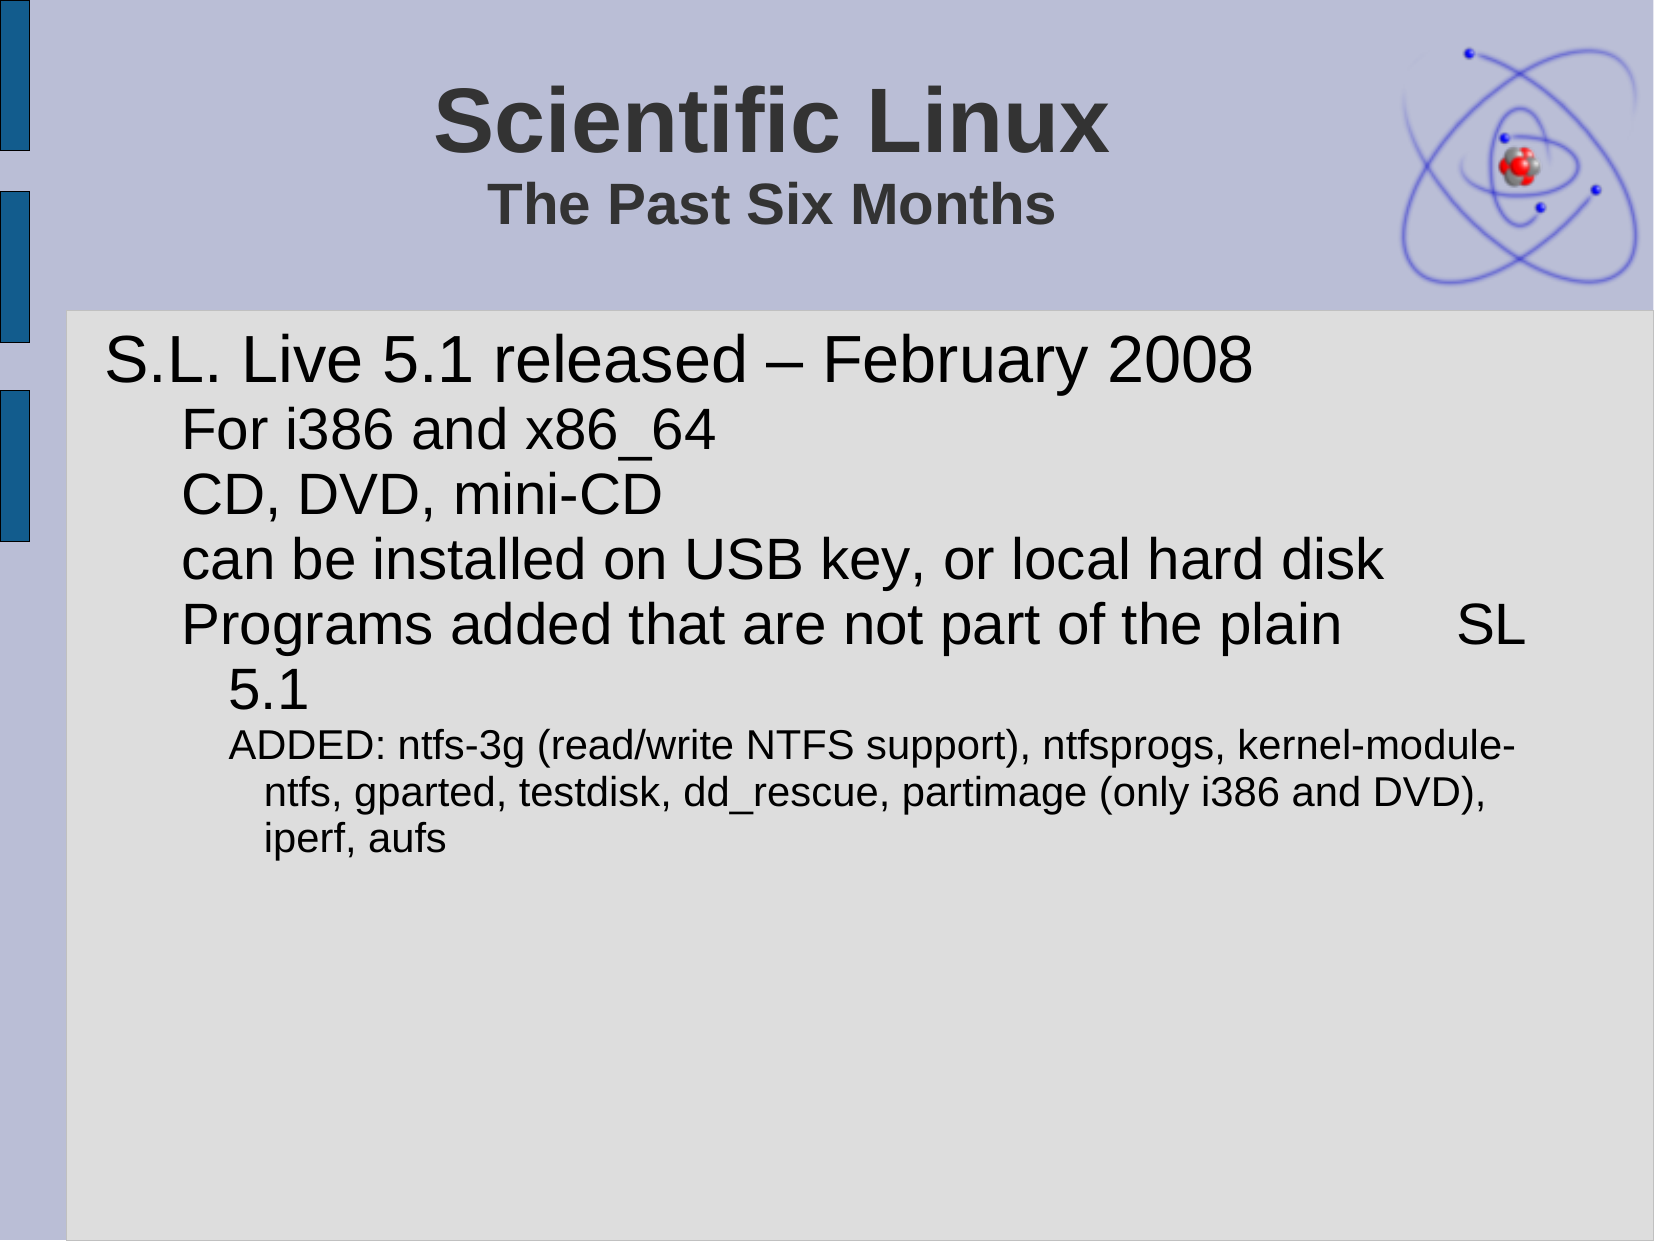

# Scientific Linux The Past Six Months
S.L. Live 5.1 released – February 2008
For i386 and x86_64
CD, DVD, mini-CD
can be installed on USB key, or local hard disk
Programs added that are not part of the plain SL 5.1
ADDED: ntfs-3g (read/write NTFS support), ntfsprogs, kernel-module-ntfs, gparted, testdisk, dd_rescue, partimage (only i386 and DVD), iperf, aufs